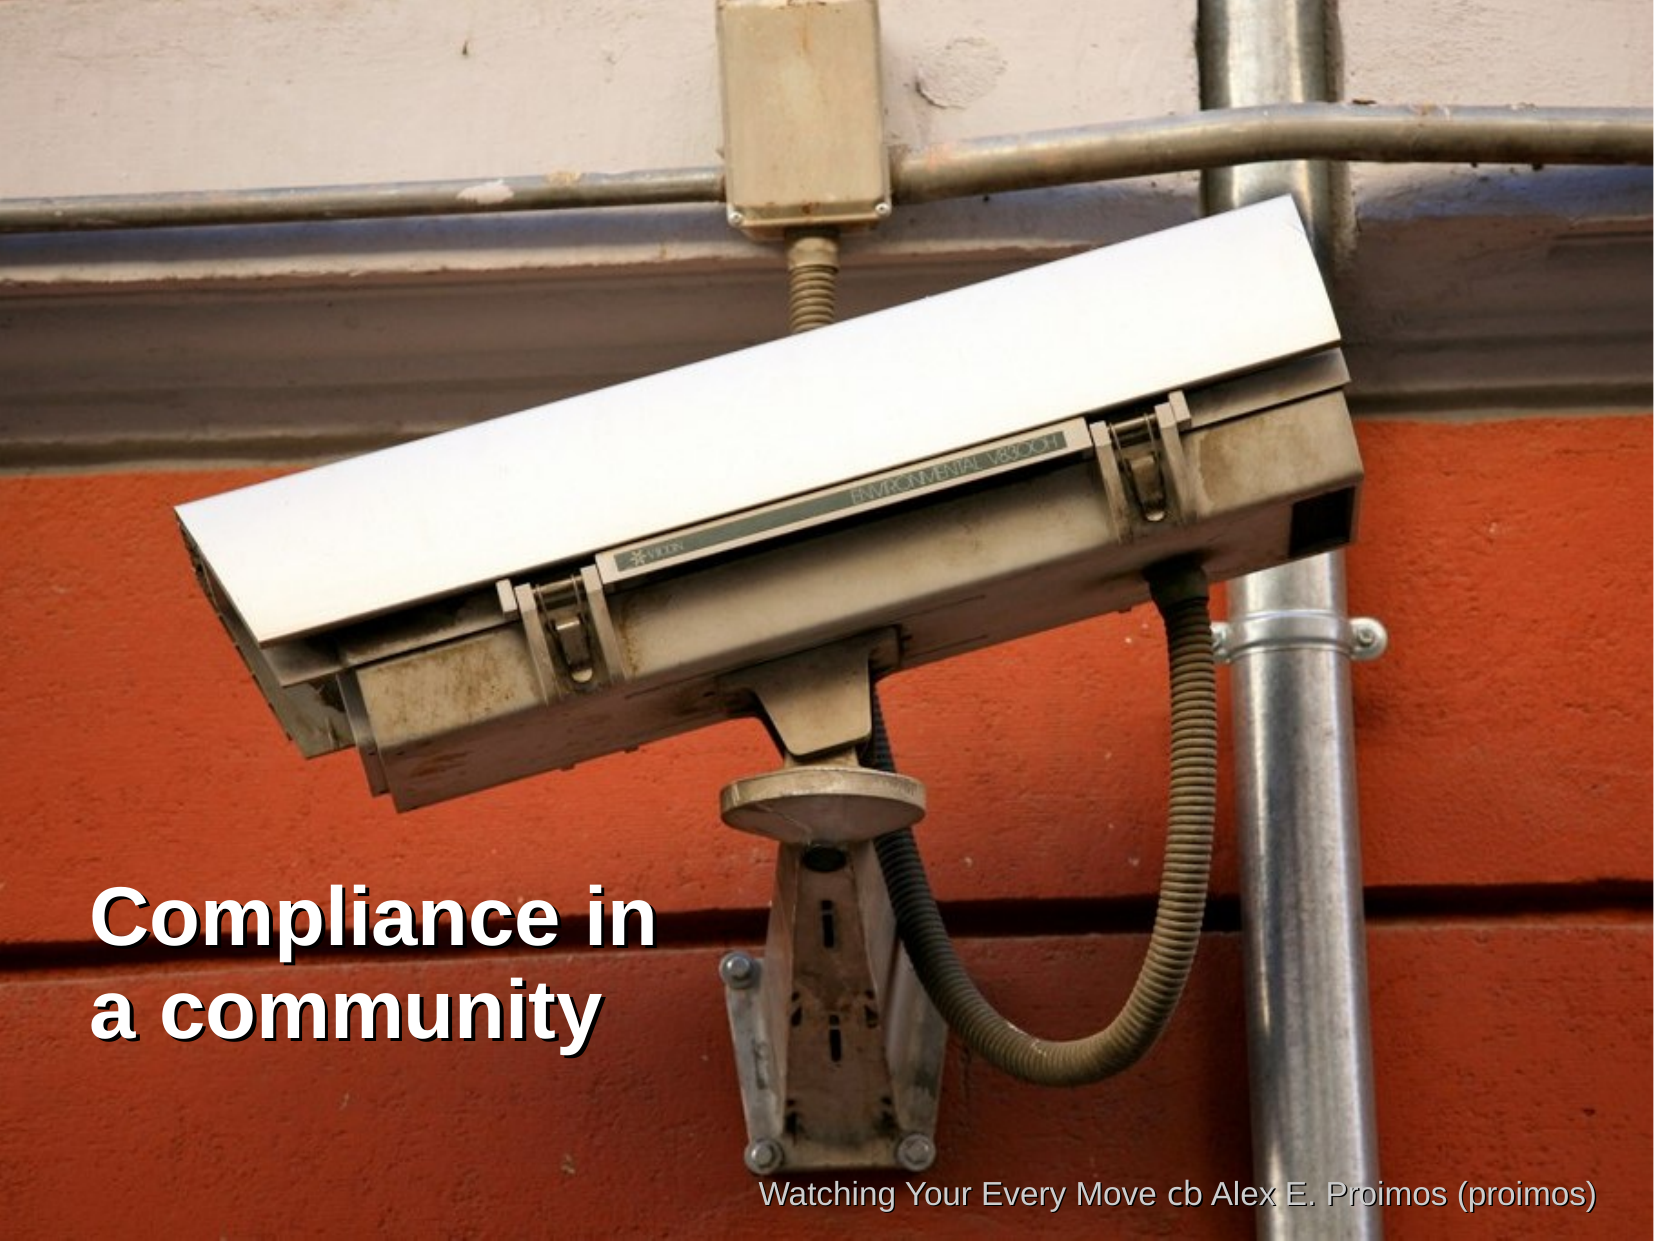

Compliance in
a community
Watching Your Every Move cb Alex E. Proimos (proimos)